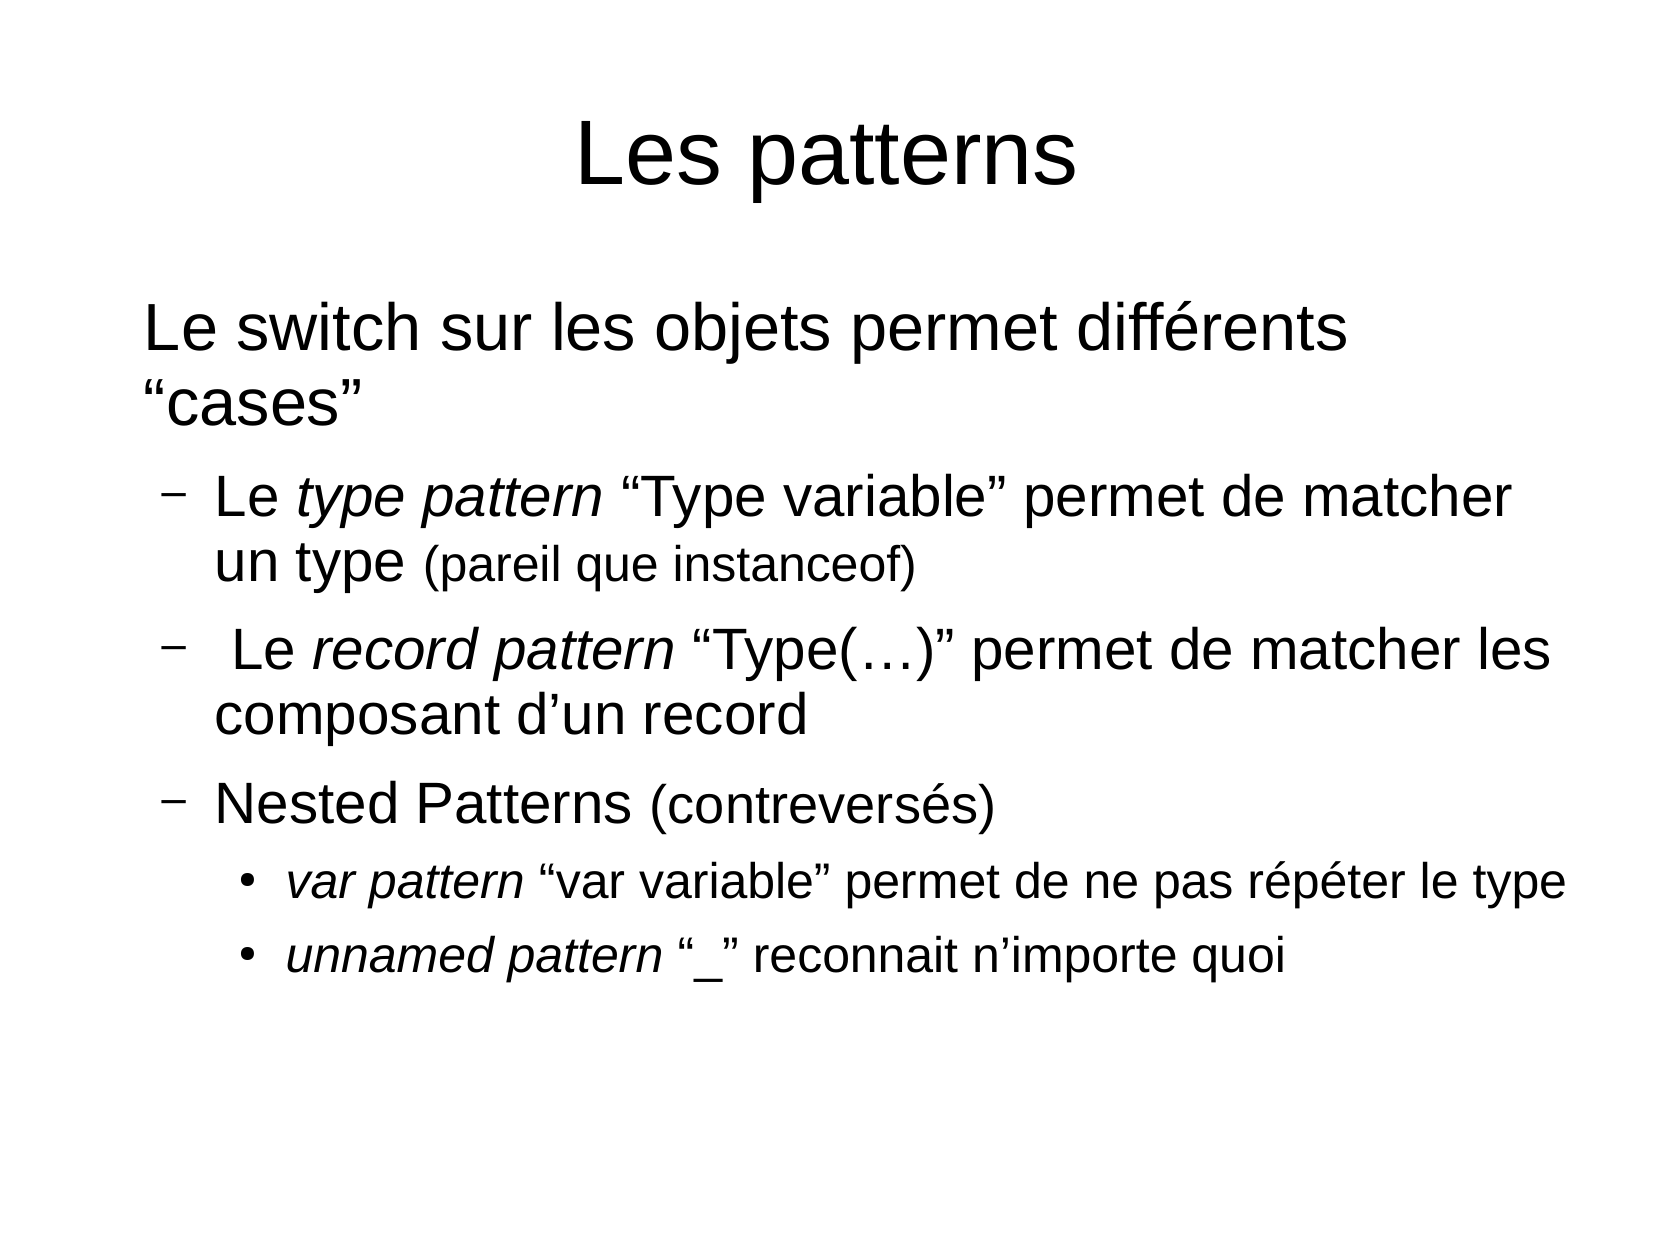

# Les patterns
Le switch sur les objets permet différents “cases”
Le type pattern “Type variable” permet de matcher un type (pareil que instanceof)
 Le record pattern “Type(…)” permet de matcher les composant d’un record
Nested Patterns (contreversés)
var pattern “var variable” permet de ne pas répéter le type
unnamed pattern “_” reconnait n’importe quoi